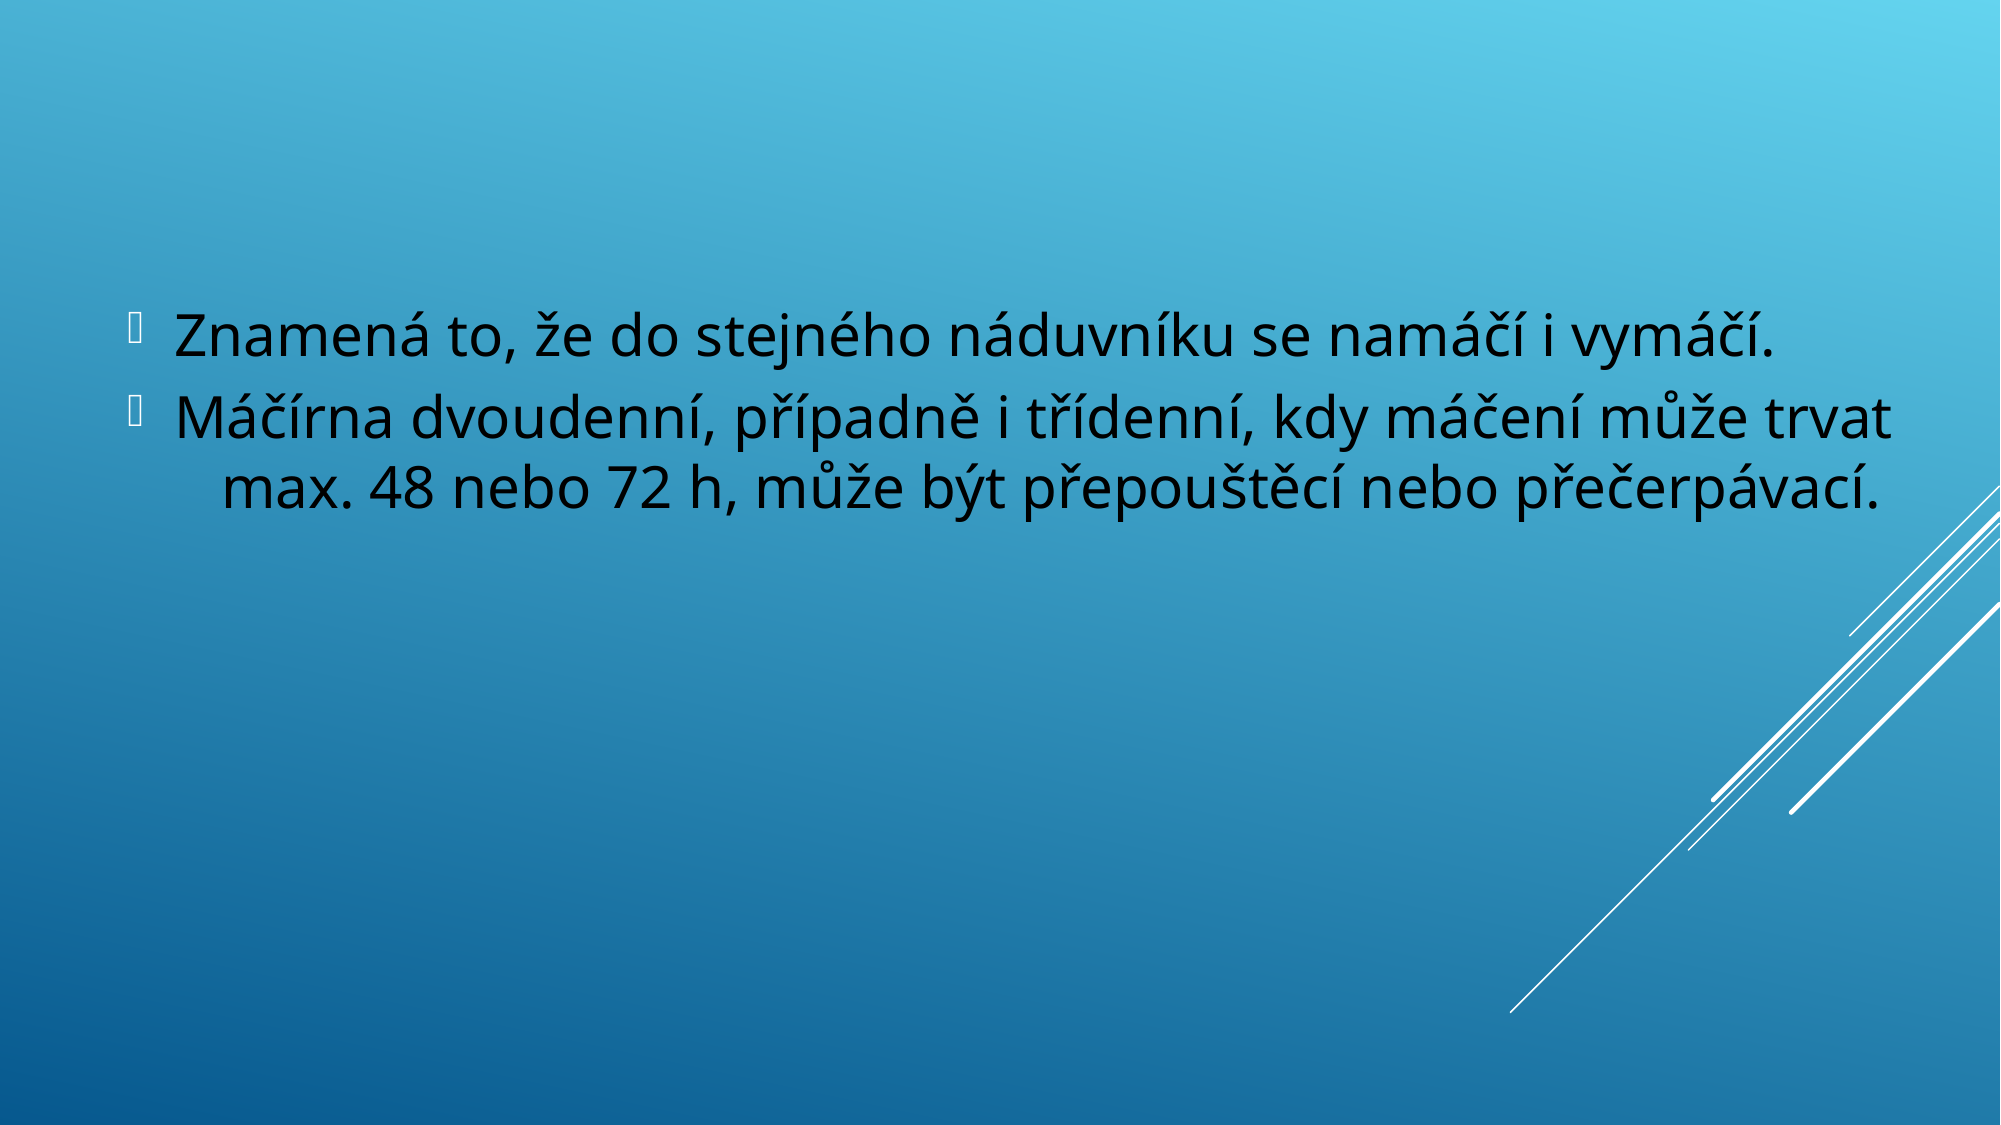

Znamená to, že do stejného náduvníku se namáčí i vymáčí.
Máčírna dvoudenní, případně i třídenní, kdy máčení může trvat max. 48 nebo 72 h, může být přepouštěcí nebo přečerpávací.
#